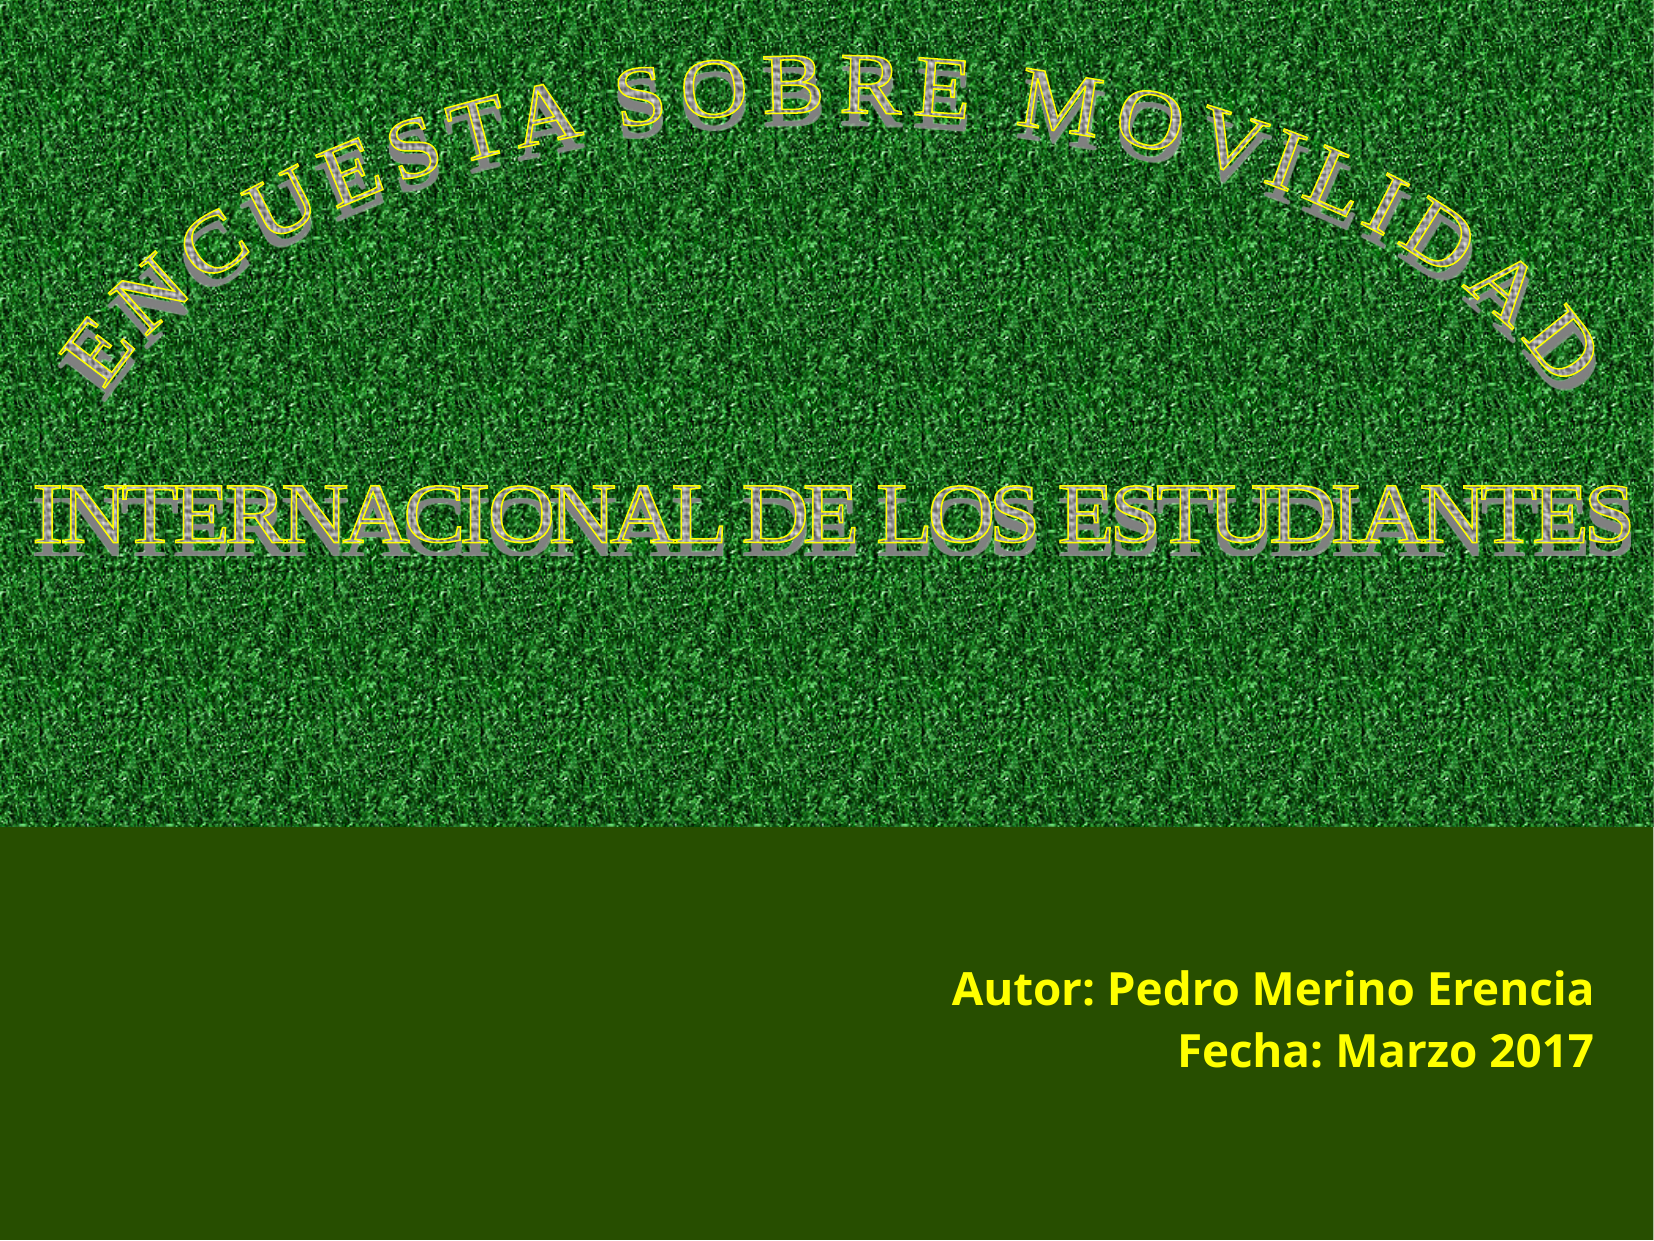

ENCUESTA SOBRE MOVILIDAD
INTERNACIONAL DE LOS ESTUDIANTES
# Autor: Pedro Merino Erencia
Fecha: Marzo 2017